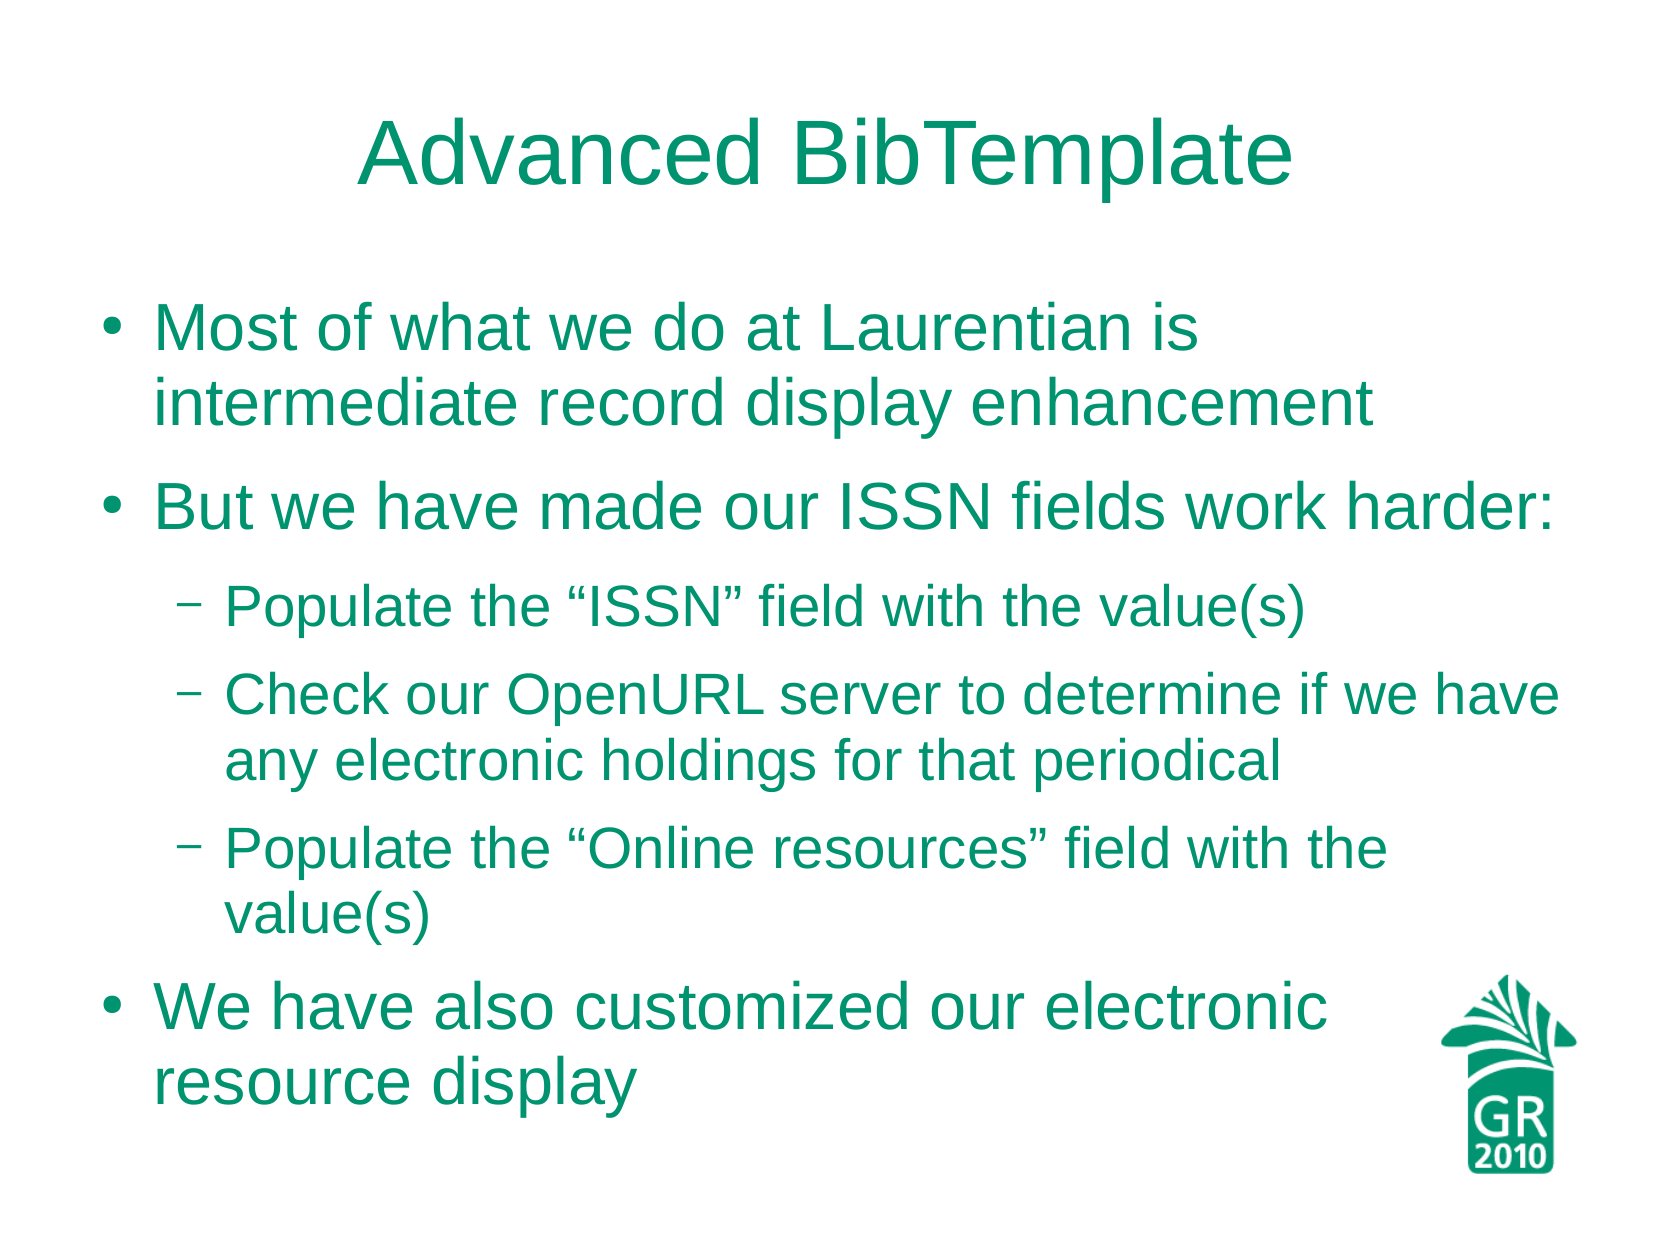

# Advanced BibTemplate
Most of what we do at Laurentian is intermediate record display enhancement
But we have made our ISSN fields work harder:
Populate the “ISSN” field with the value(s)
Check our OpenURL server to determine if we have any electronic holdings for that periodical
Populate the “Online resources” field with the value(s)
We have also customized our electronic resource display